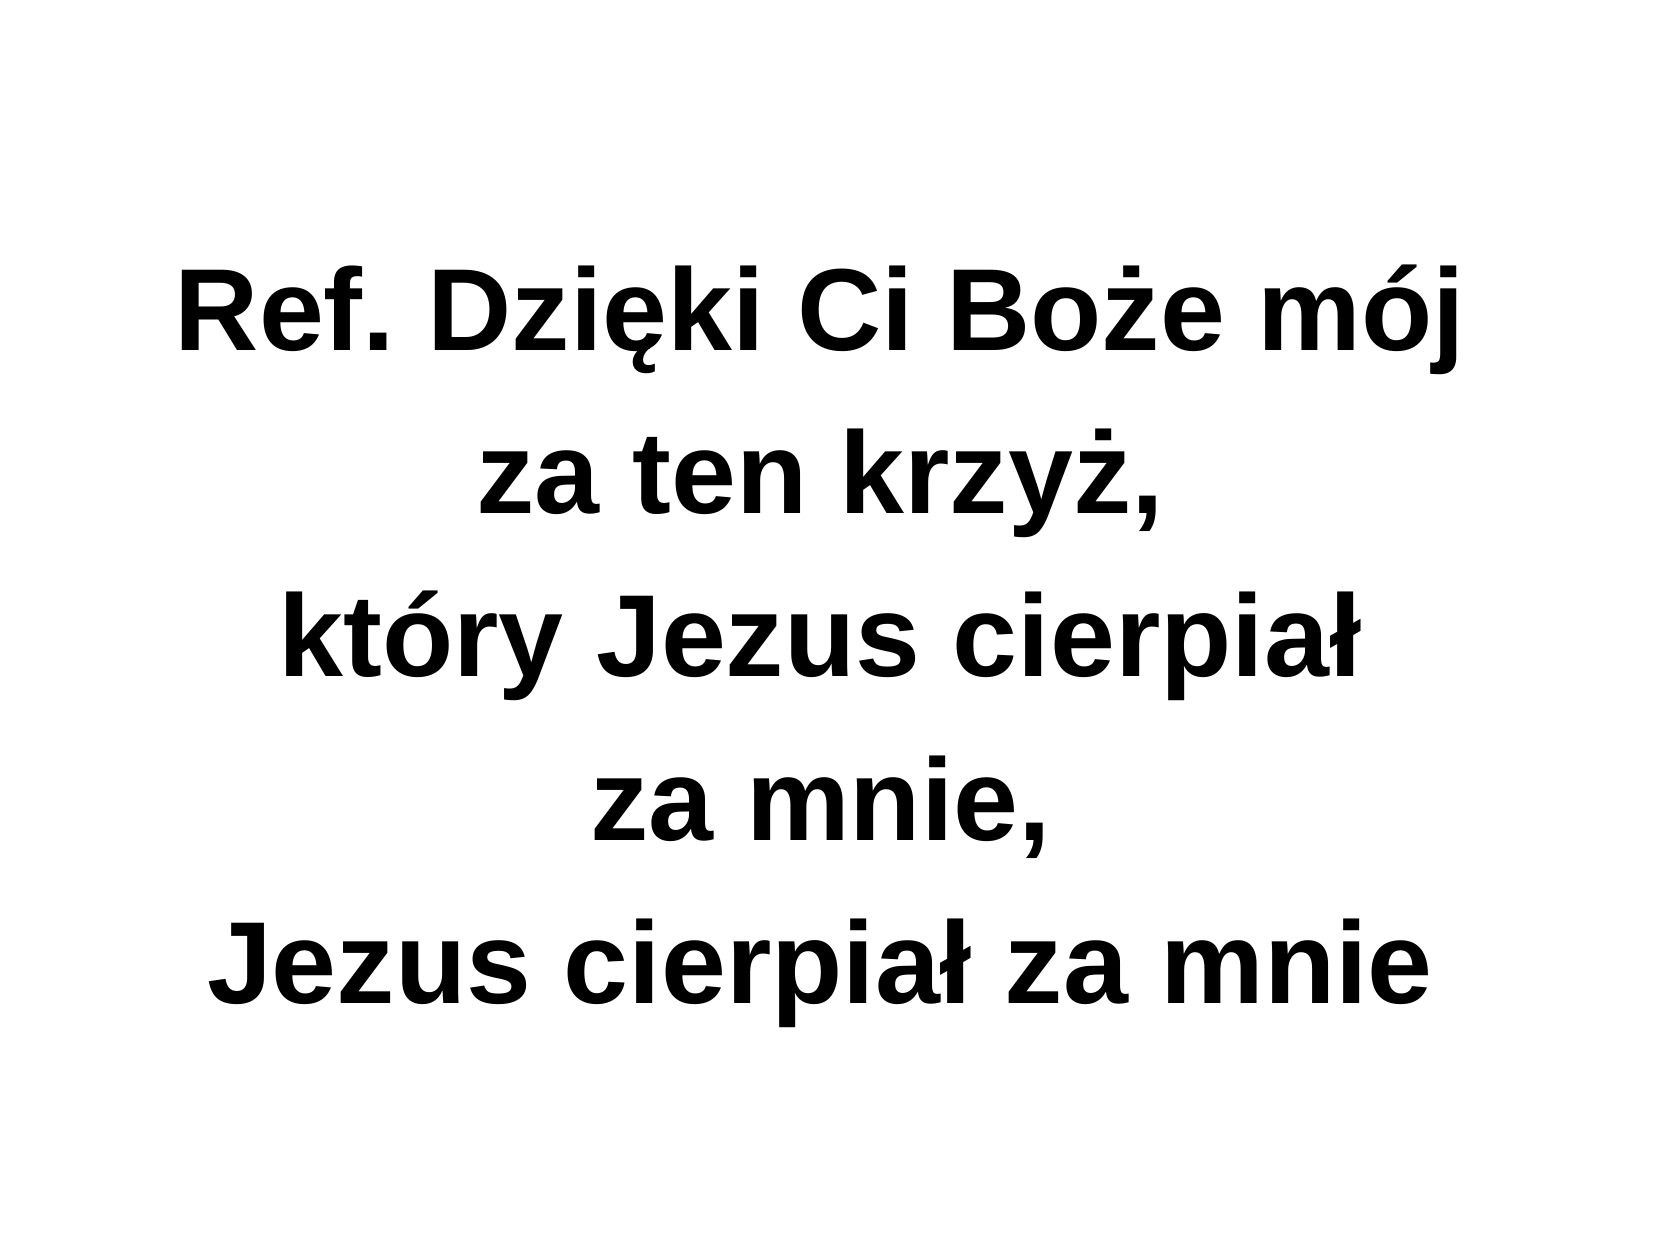

# Ref. Dzięki Ci Boże mój
za ten krzyż,
który Jezus cierpiał
za mnie,
Jezus cierpiał za mnie